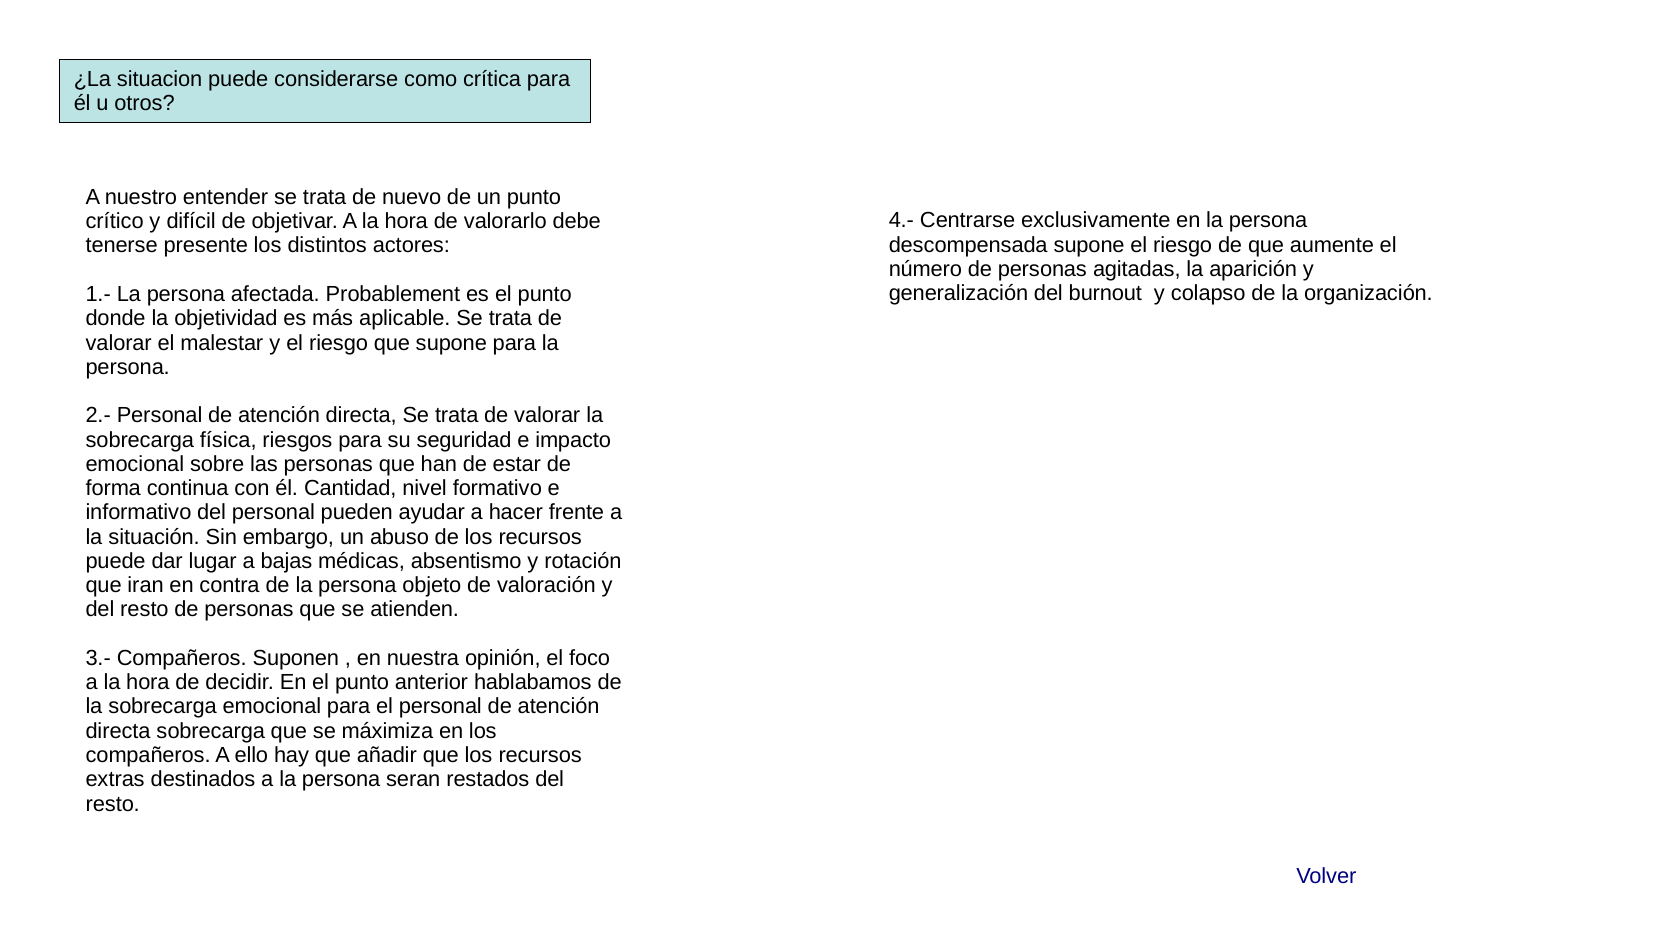

¿La situacion puede considerarse como crítica para él u otros?
A nuestro entender se trata de nuevo de un punto crítico y difícil de objetivar. A la hora de valorarlo debe tenerse presente los distintos actores:
1.- La persona afectada. Probablement es el punto donde la objetividad es más aplicable. Se trata de valorar el malestar y el riesgo que supone para la persona.
2.- Personal de atención directa, Se trata de valorar la sobrecarga física, riesgos para su seguridad e impacto emocional sobre las personas que han de estar de forma continua con él. Cantidad, nivel formativo e informativo del personal pueden ayudar a hacer frente a la situación. Sin embargo, un abuso de los recursos puede dar lugar a bajas médicas, absentismo y rotación que iran en contra de la persona objeto de valoración y del resto de personas que se atienden.
3.- Compañeros. Suponen , en nuestra opinión, el foco a la hora de decidir. En el punto anterior hablabamos de la sobrecarga emocional para el personal de atención directa sobrecarga que se máximiza en los compañeros. A ello hay que añadir que los recursos extras destinados a la persona seran restados del resto.
4.- Centrarse exclusivamente en la persona descompensada supone el riesgo de que aumente el número de personas agitadas, la aparición y generalización del burnout y colapso de la organización.
Volver